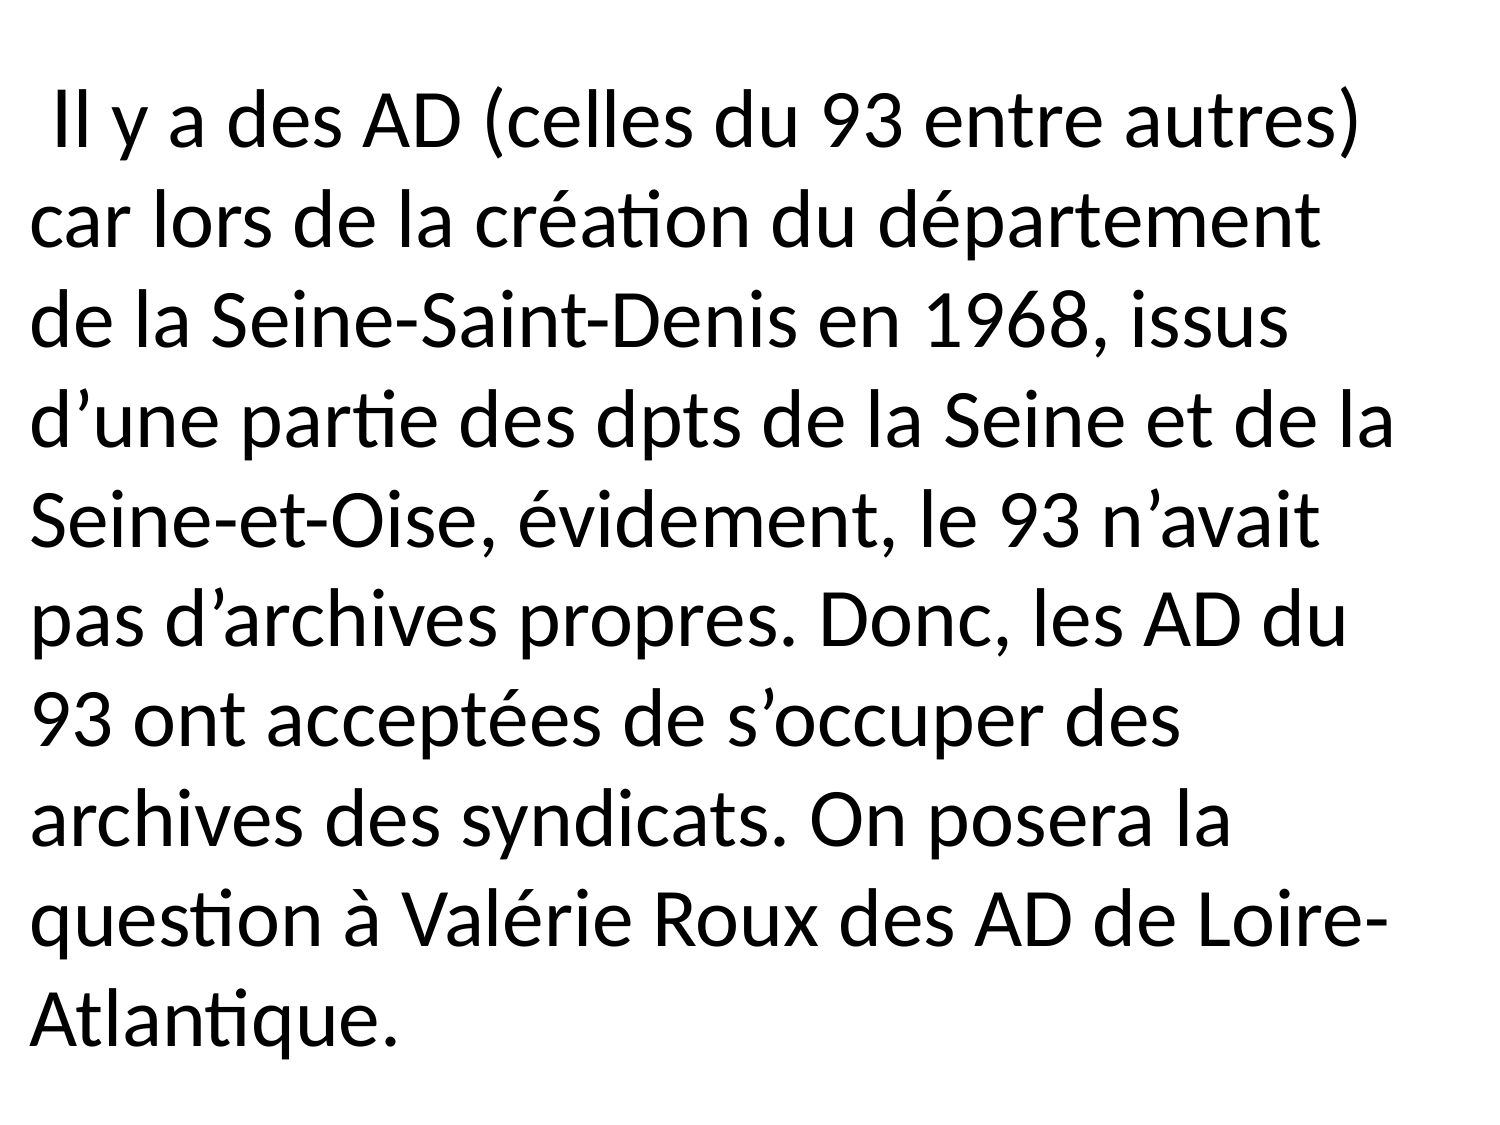

# Il y a des AD (celles du 93 entre autres) car lors de la création du département de la Seine-Saint-Denis en 1968, issus d’une partie des dpts de la Seine et de la Seine-et-Oise, évidement, le 93 n’avait pas d’archives propres. Donc, les AD du 93 ont acceptées de s’occuper des archives des syndicats. On posera la question à Valérie Roux des AD de Loire-Atlantique.